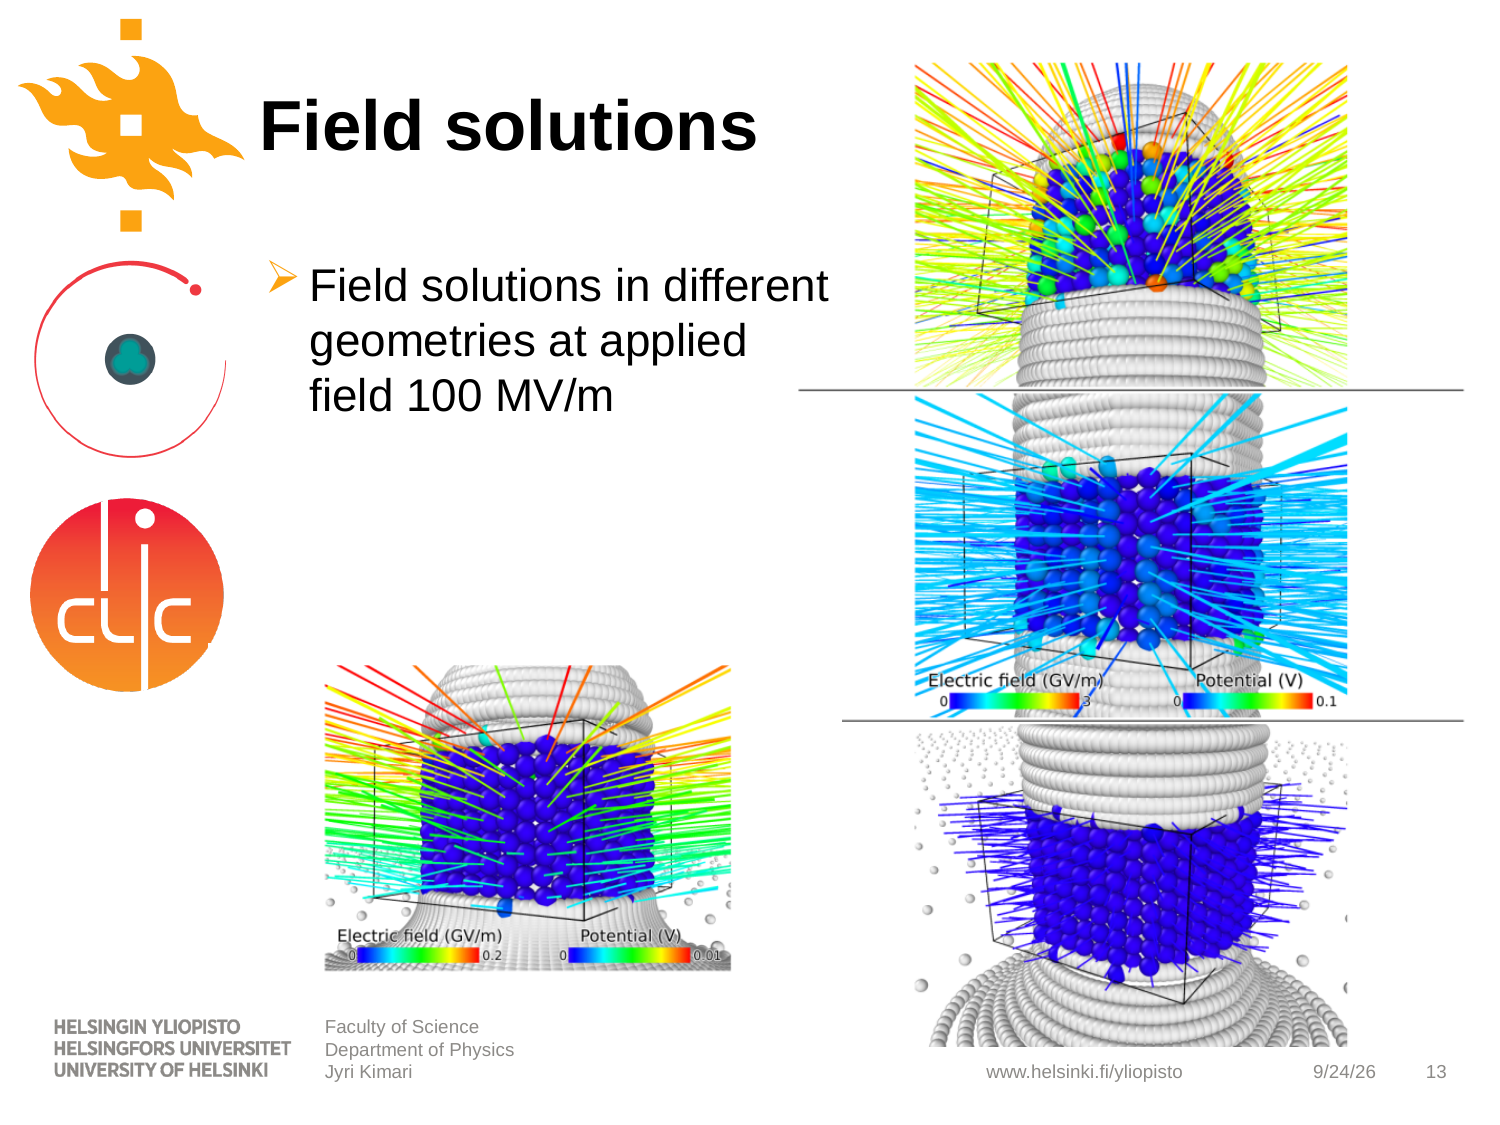

# Field solutions
Field solutions in different
geometries at applied
field 100 MV/m
Faculty of Science
Department of Physics
Jyri Kimari